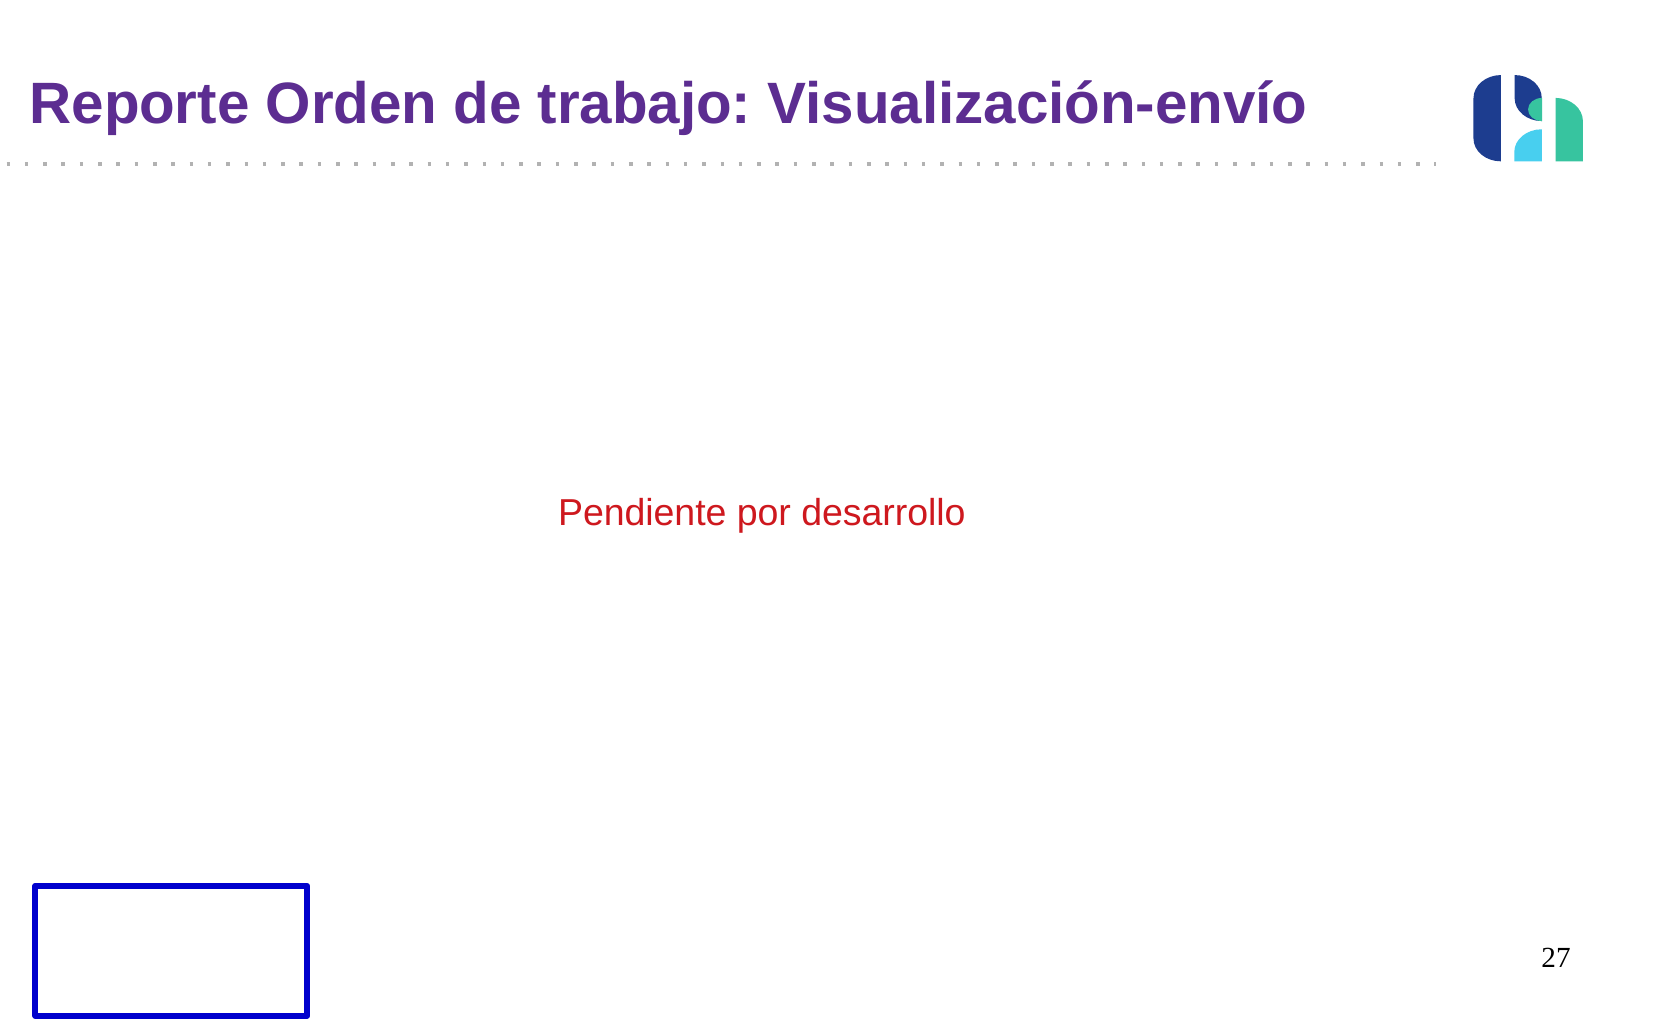

Reporte Orden de trabajo: Visualización-envío
Pendiente por desarrollo
27